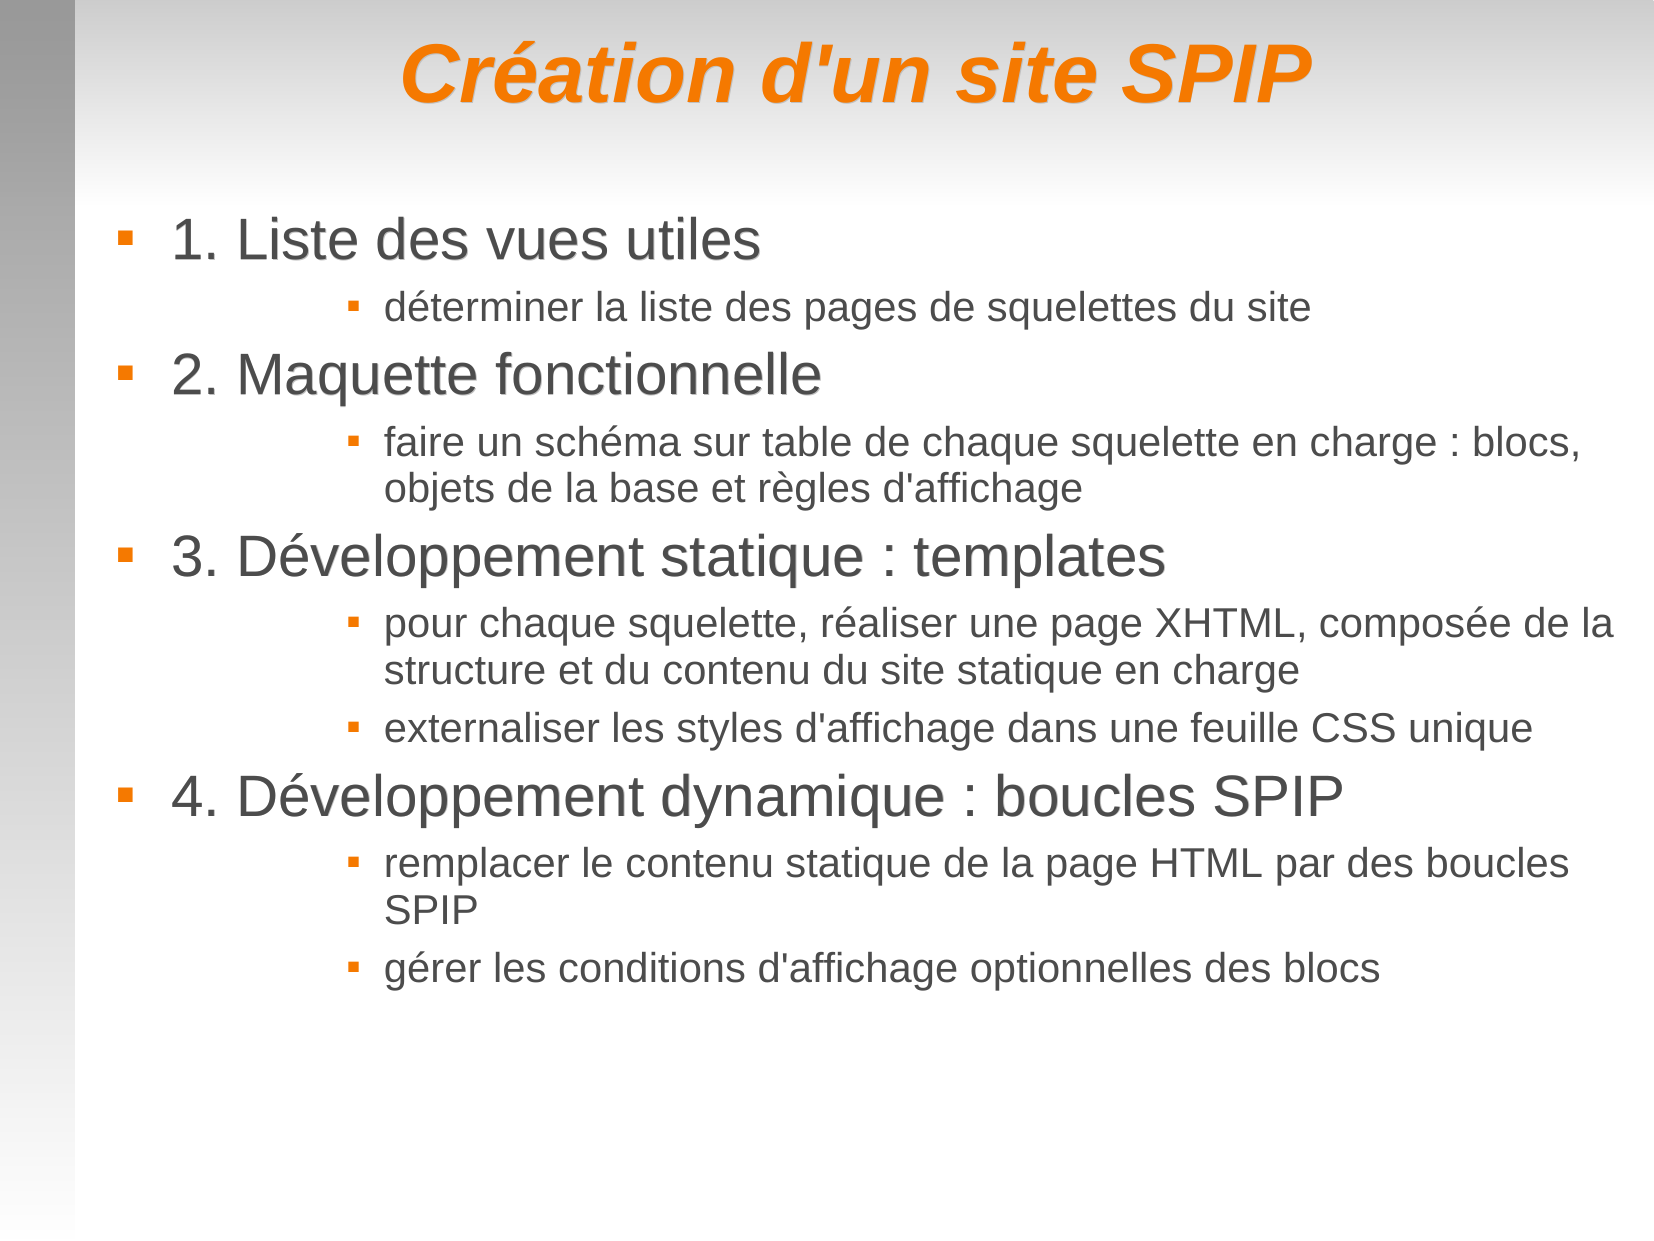

# Création d'un site SPIP
1. Liste des vues utiles
déterminer la liste des pages de squelettes du site
2. Maquette fonctionnelle
faire un schéma sur table de chaque squelette en charge : blocs, objets de la base et règles d'affichage
3. Développement statique : templates
pour chaque squelette, réaliser une page XHTML, composée de la structure et du contenu du site statique en charge
externaliser les styles d'affichage dans une feuille CSS unique
4. Développement dynamique : boucles SPIP
remplacer le contenu statique de la page HTML par des boucles SPIP
gérer les conditions d'affichage optionnelles des blocs